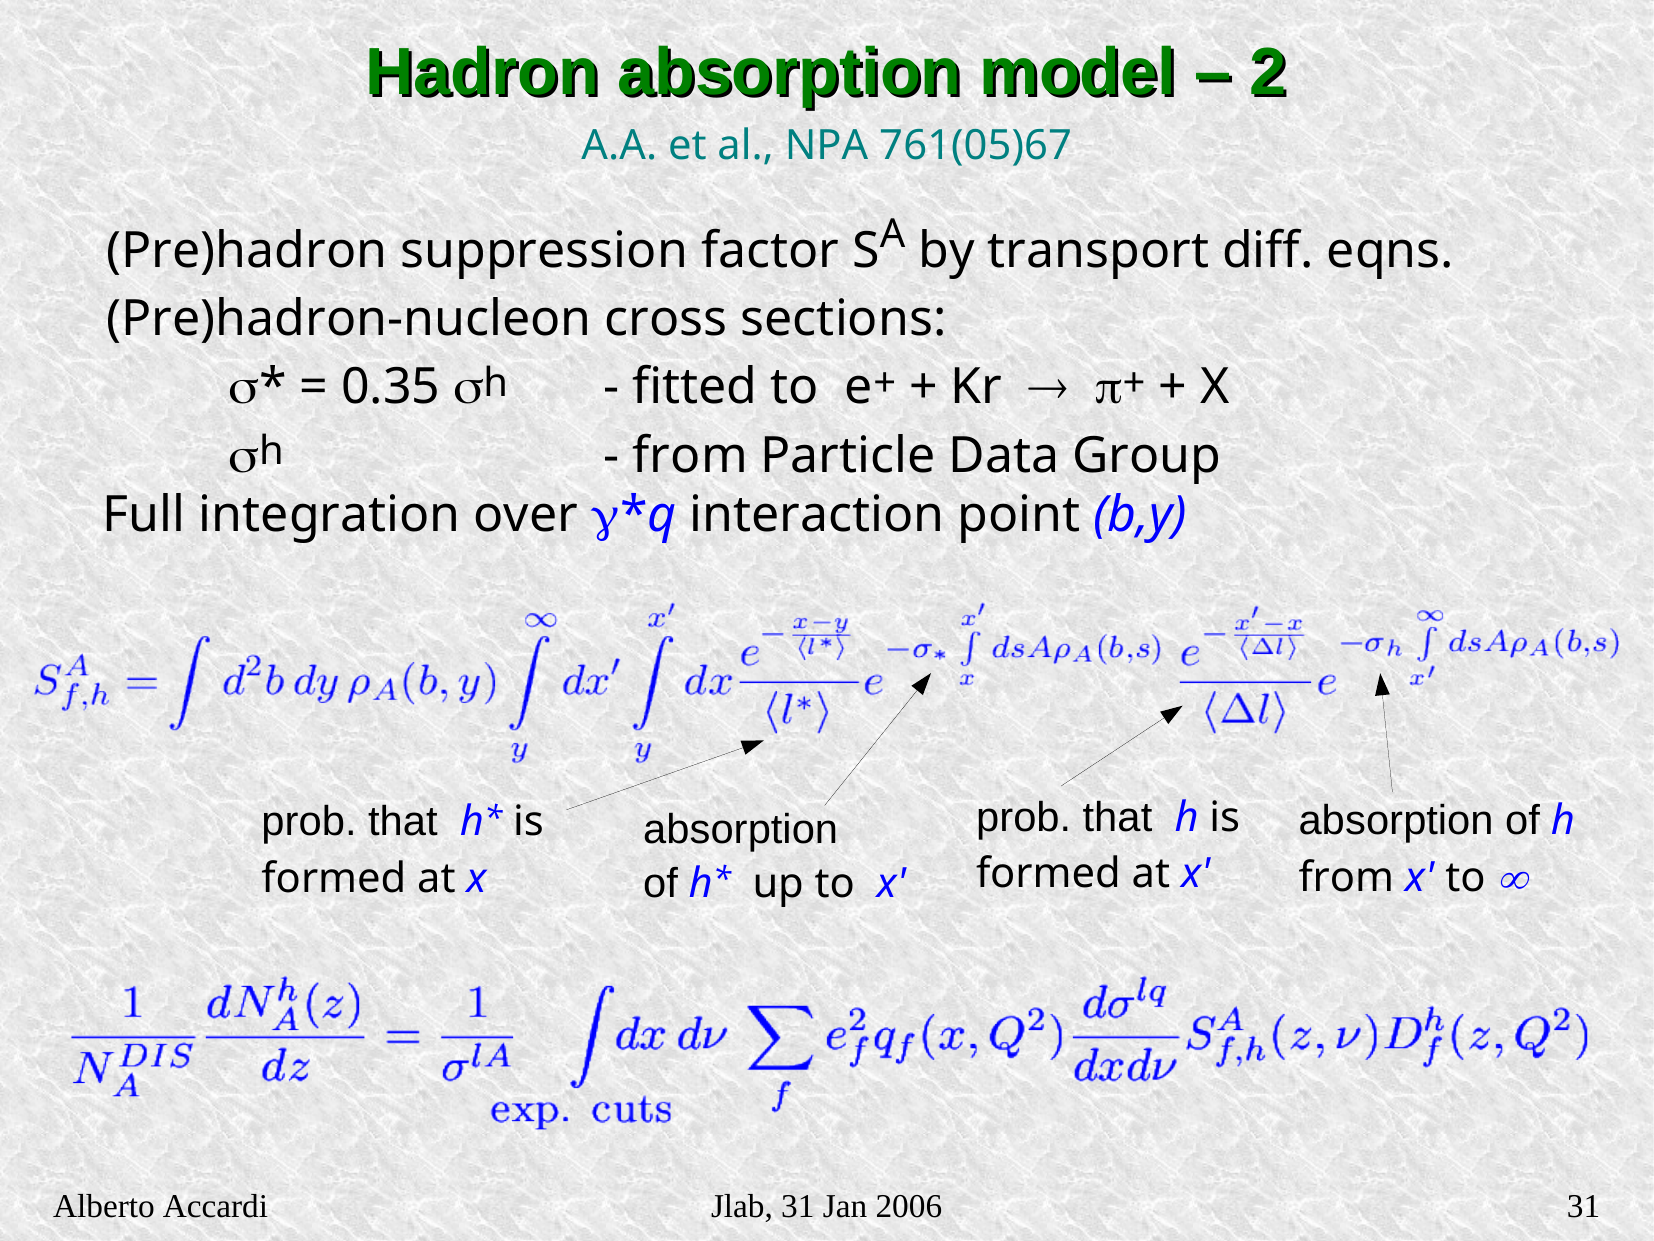

Hadron absorption model – 2
A.A. et al., NPA 761(05)67
(Pre)hadron suppression factor SA by transport diff. eqns.
(Pre)hadron-nucleon cross sections:
 	s* = 0.35 sh 	- fitted to e+ + Kr  p+ + X
 	sh					- from Particle Data Group
Full integration over g*q interaction point (b,y)
prob. that h* is
formed at x
absorption
of h* up to x'
prob. that h is
formed at x'
absorption of h
from x' to 
Alberto Accardi
Padova U.
31